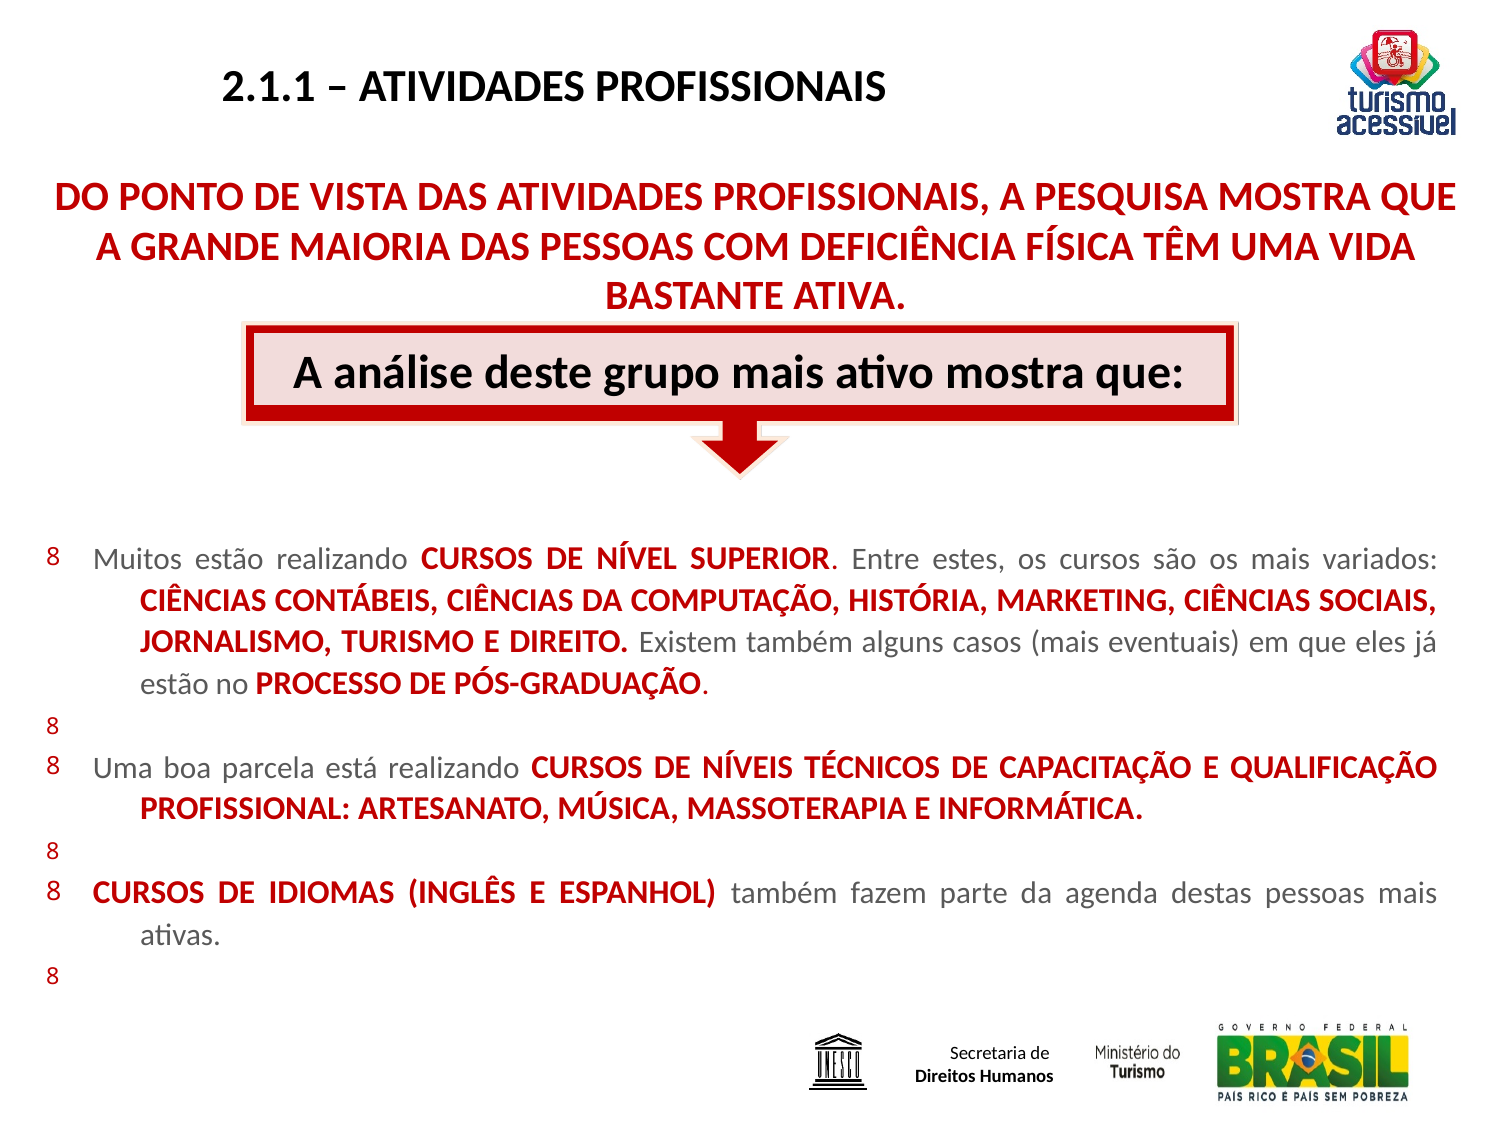

2.1.1 – Atividades profissionais
Do ponto de vista das atividades profissionais, a pesquisa mostra que a grande maioria das pessoas com deficiência física têm uma vida bastante ativa.
A análise deste grupo mais ativo mostra que:
Muitos estão realizando cursos de nível superior. Entre estes, os cursos são os mais variados: ciências contábeis, ciências da computação, história, marketing, ciências sociais, jornalismo, turismo e direito. Existem também alguns casos (mais eventuais) em que eles já estão no processo de pós-graduação.
Uma boa parcela está realizando cursos de níveis técnicos de capacitação e qualificação profissional: artesanato, música, massoterapia e informática.
Cursos de idiomas (inglês e espanhol) também fazem parte da agenda destas pessoas mais ativas.
Slide 46/119